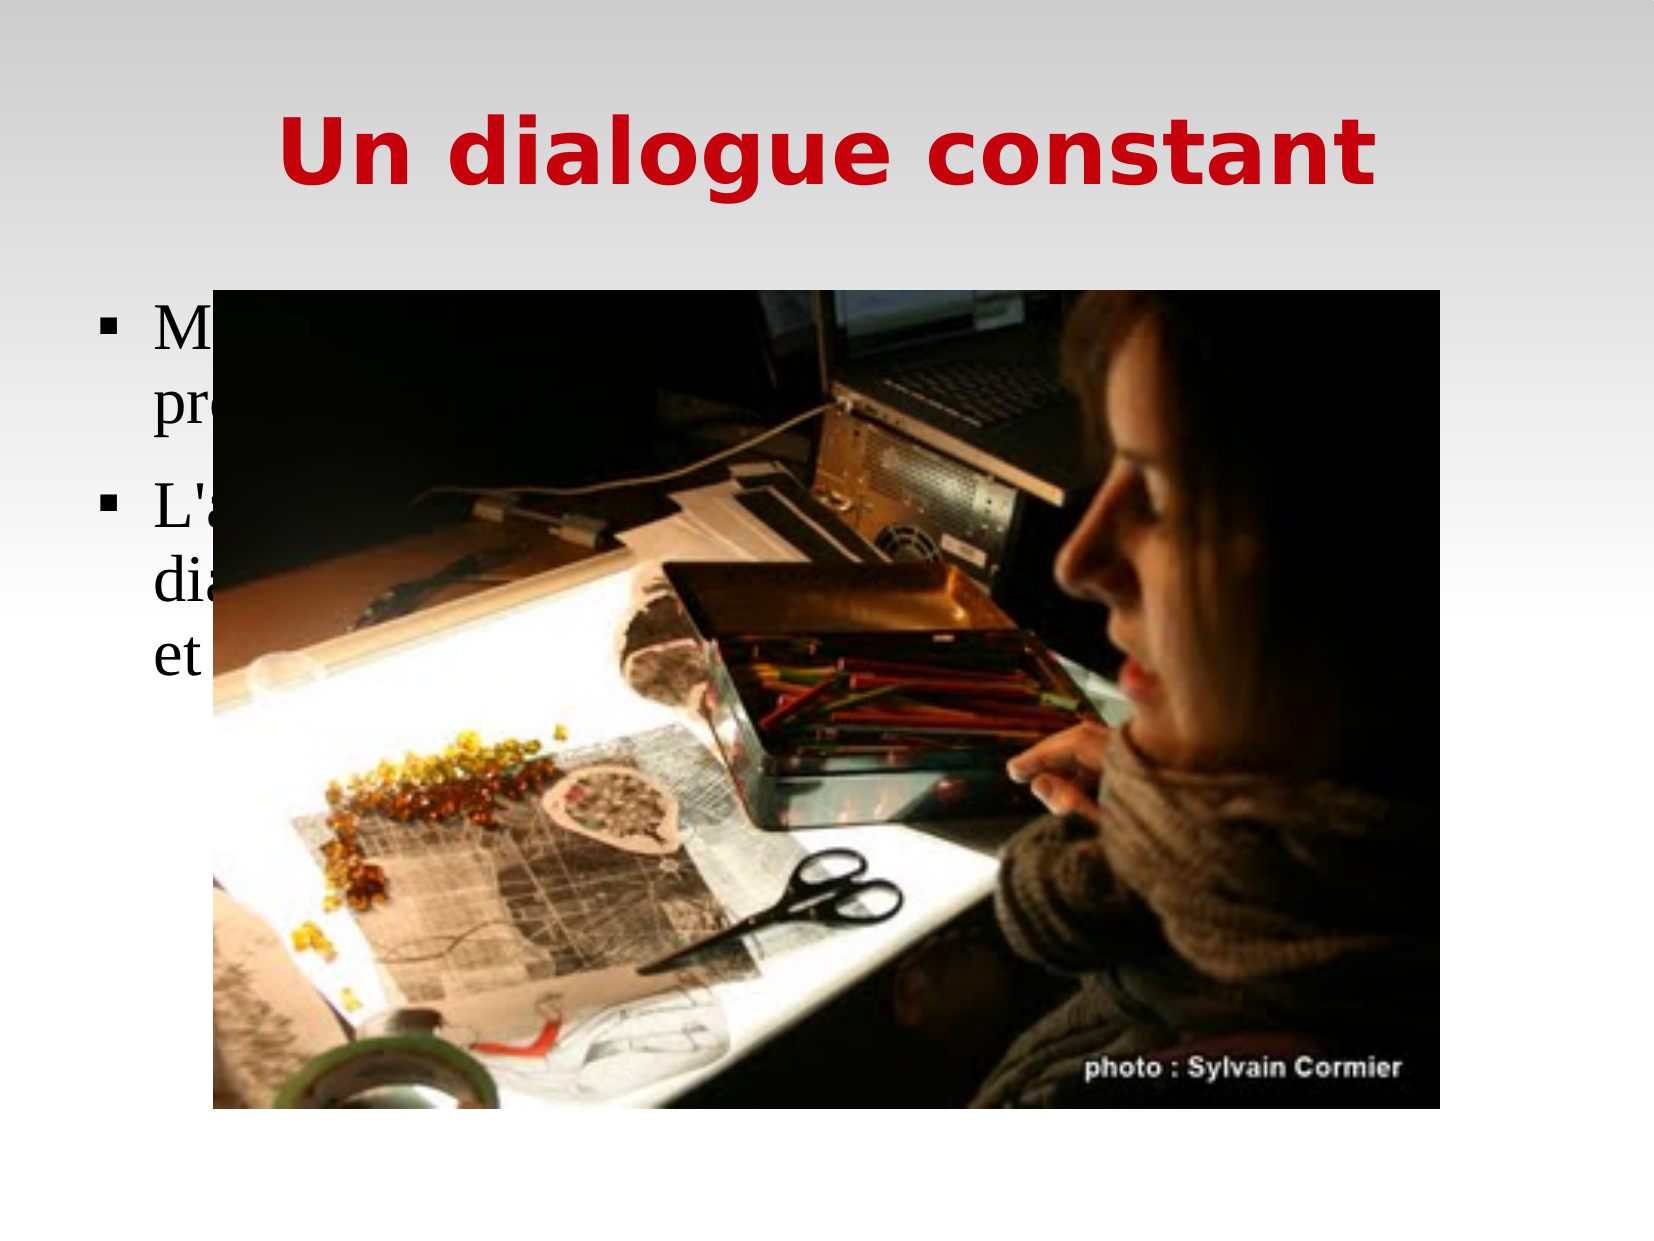

# Un dialogue constant
Monstration du processus et du résultat
L'artiste entre en dialogue avec l'audience et avec l'oeuvre.